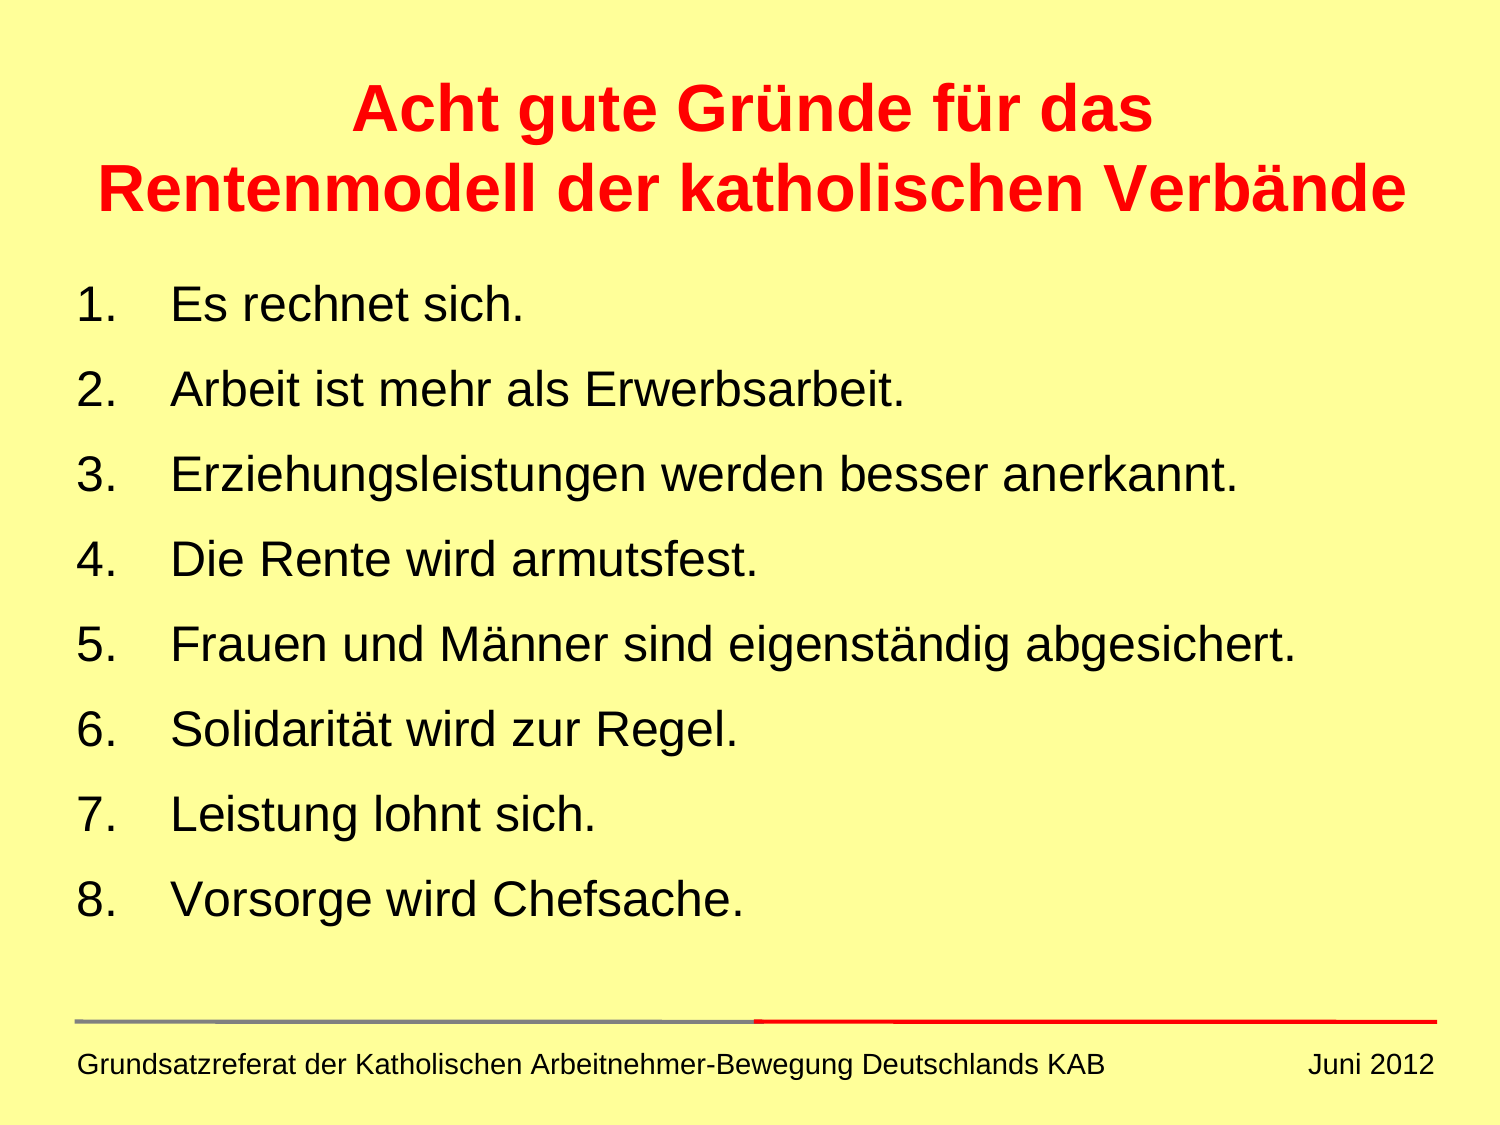

# Acht gute Gründe für das Rentenmodell der katholischen Verbände
Es rechnet sich.
Arbeit ist mehr als Erwerbsarbeit.
Erziehungsleistungen werden besser anerkannt.
Die Rente wird armutsfest.
Frauen und Männer sind eigenständig abgesichert.
Solidarität wird zur Regel.
Leistung lohnt sich.
Vorsorge wird Chefsache.